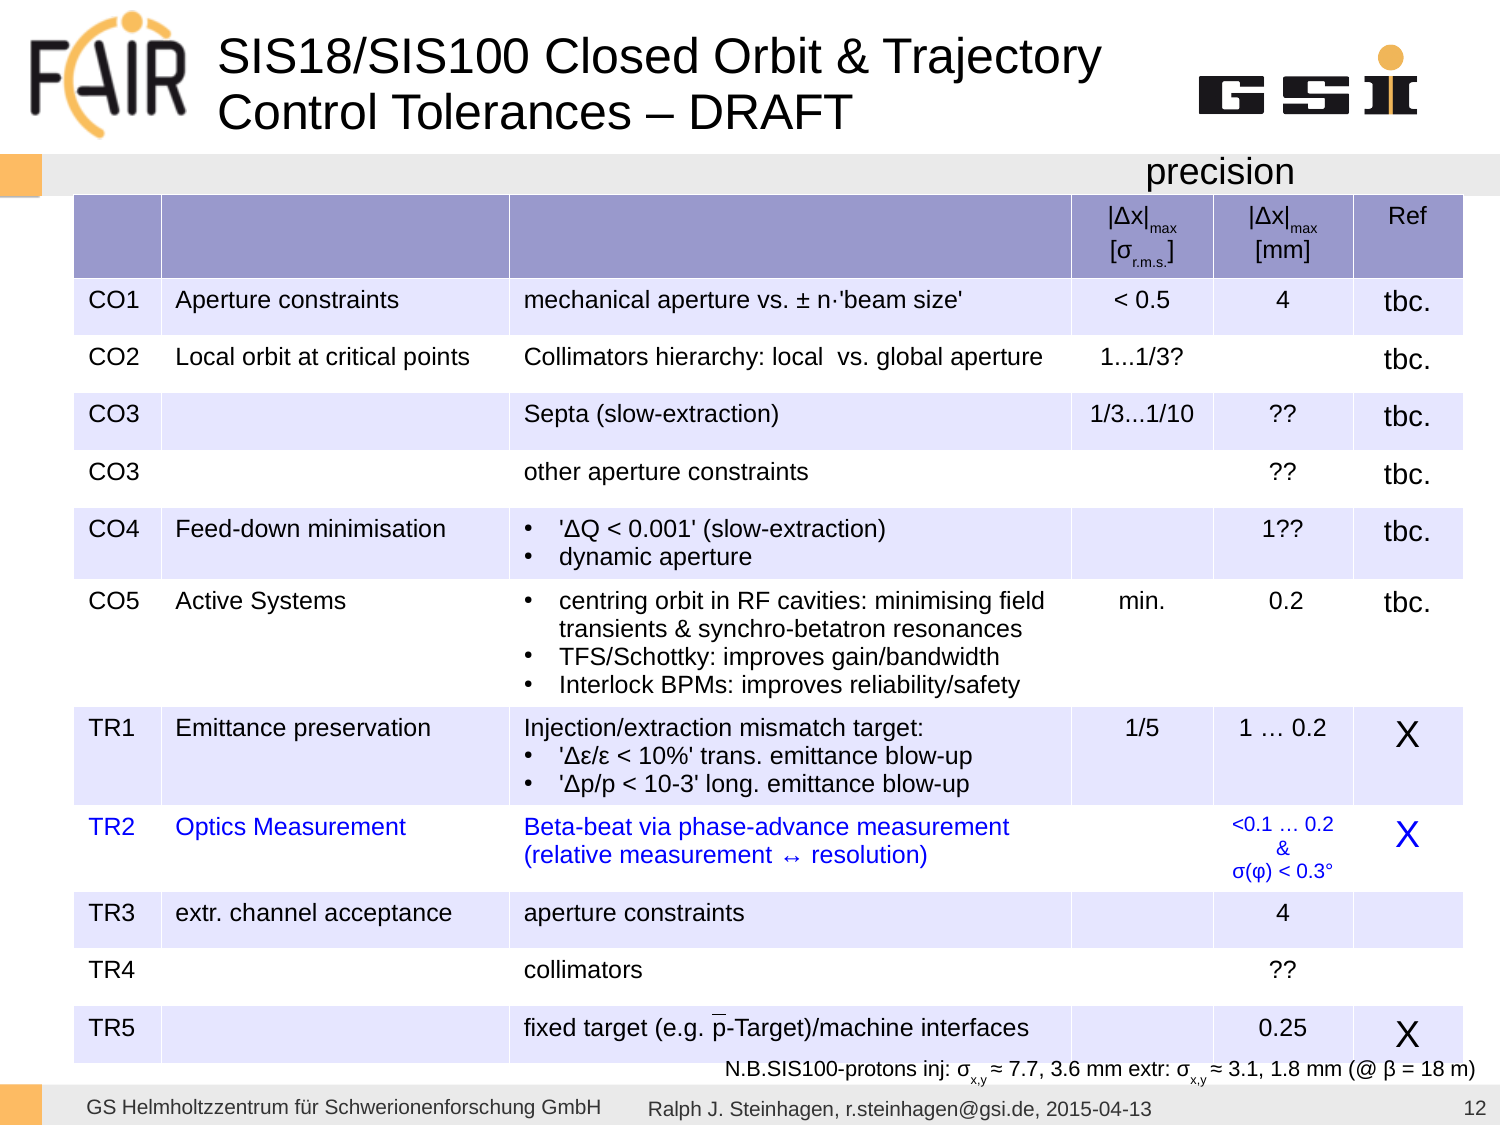

# SIS18/SIS100 Closed Orbit & Trajectory Control Tolerances – DRAFT
precision
| | | | |Δx|max [σr.m.s.] | |Δx|max [mm] | Ref |
| --- | --- | --- | --- | --- | --- |
| CO1 | Aperture constraints | mechanical aperture vs. ± n·'beam size' | < 0.5 | 4 | tbc. |
| CO2 | Local orbit at critical points | Collimators hierarchy: local vs. global aperture | 1...1/3? | | tbc. |
| CO3 | | Septa (slow-extraction) | 1/3...1/10 | ?? | tbc. |
| CO3 | | other aperture constraints | | ?? | tbc. |
| CO4 | Feed-down minimisation | 'ΔQ < 0.001' (slow-extraction) dynamic aperture | | 1?? | tbc. |
| CO5 | Active Systems | centring orbit in RF cavities: minimising field transients & synchro-betatron resonances TFS/Schottky: improves gain/bandwidth Interlock BPMs: improves reliability/safety | min. | 0.2 | tbc. |
| TR1 | Emittance preservation | Injection/extraction mismatch target: 'Δε/ε < 10%' trans. emittance blow-up 'Δp/p < 10-3' long. emittance blow-up | 1/5 | 1 … 0.2 | X |
| TR2 | Optics Measurement | Beta-beat via phase-advance measurement (relative measurement ↔ resolution) | | <0.1 … 0.2 & σ(φ) < 0.3° | X |
| TR3 | extr. channel acceptance | aperture constraints | | 4 | |
| TR4 | | collimators | | ?? | |
| TR5 | | fixed target (e.g. p-Target)/machine interfaces | | 0.25 | X |
N.B.SIS100-protons inj: σx,y ≈ 7.7, 3.6 mm extr: σx,y ≈ 3.1, 1.8 mm (@ β = 18 m)